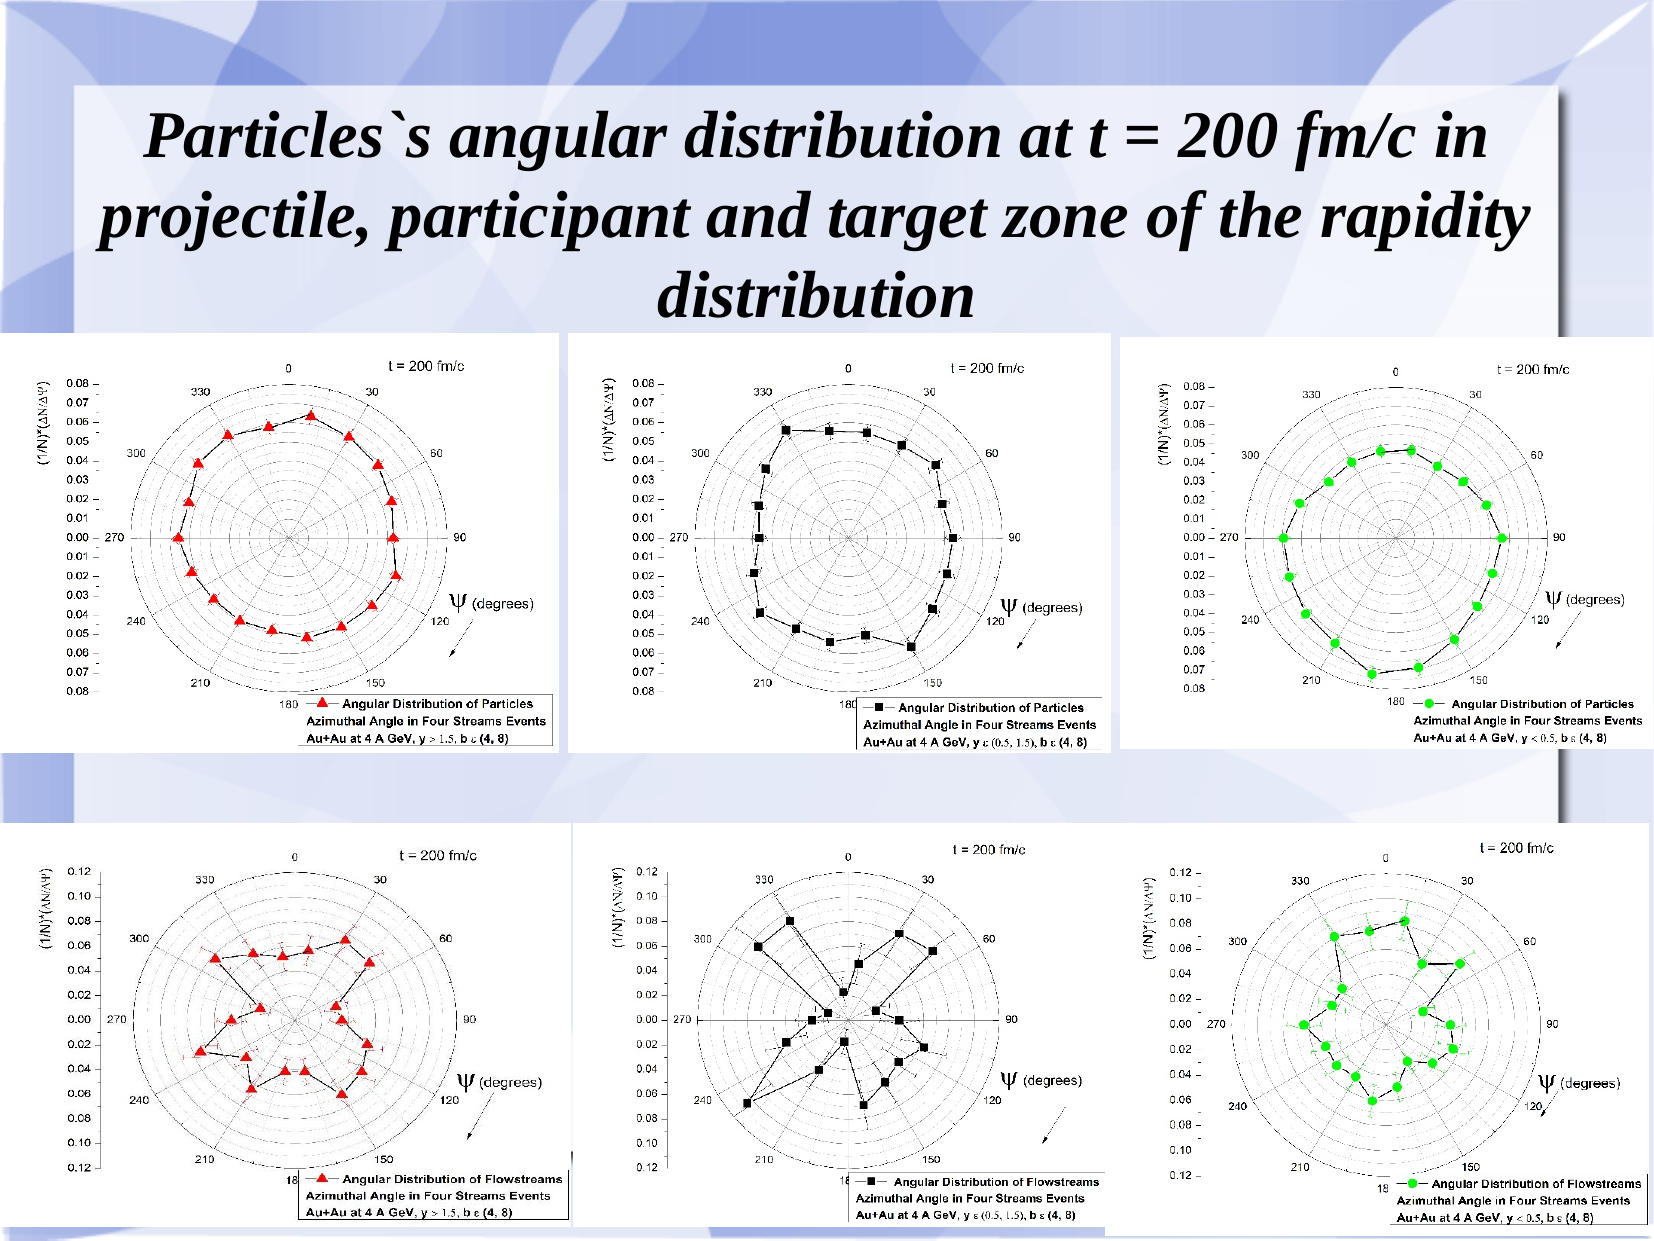

# Particles`s angular distribution at t = 200 fm/c in projectile, participant and target zone of the rapidity distribution